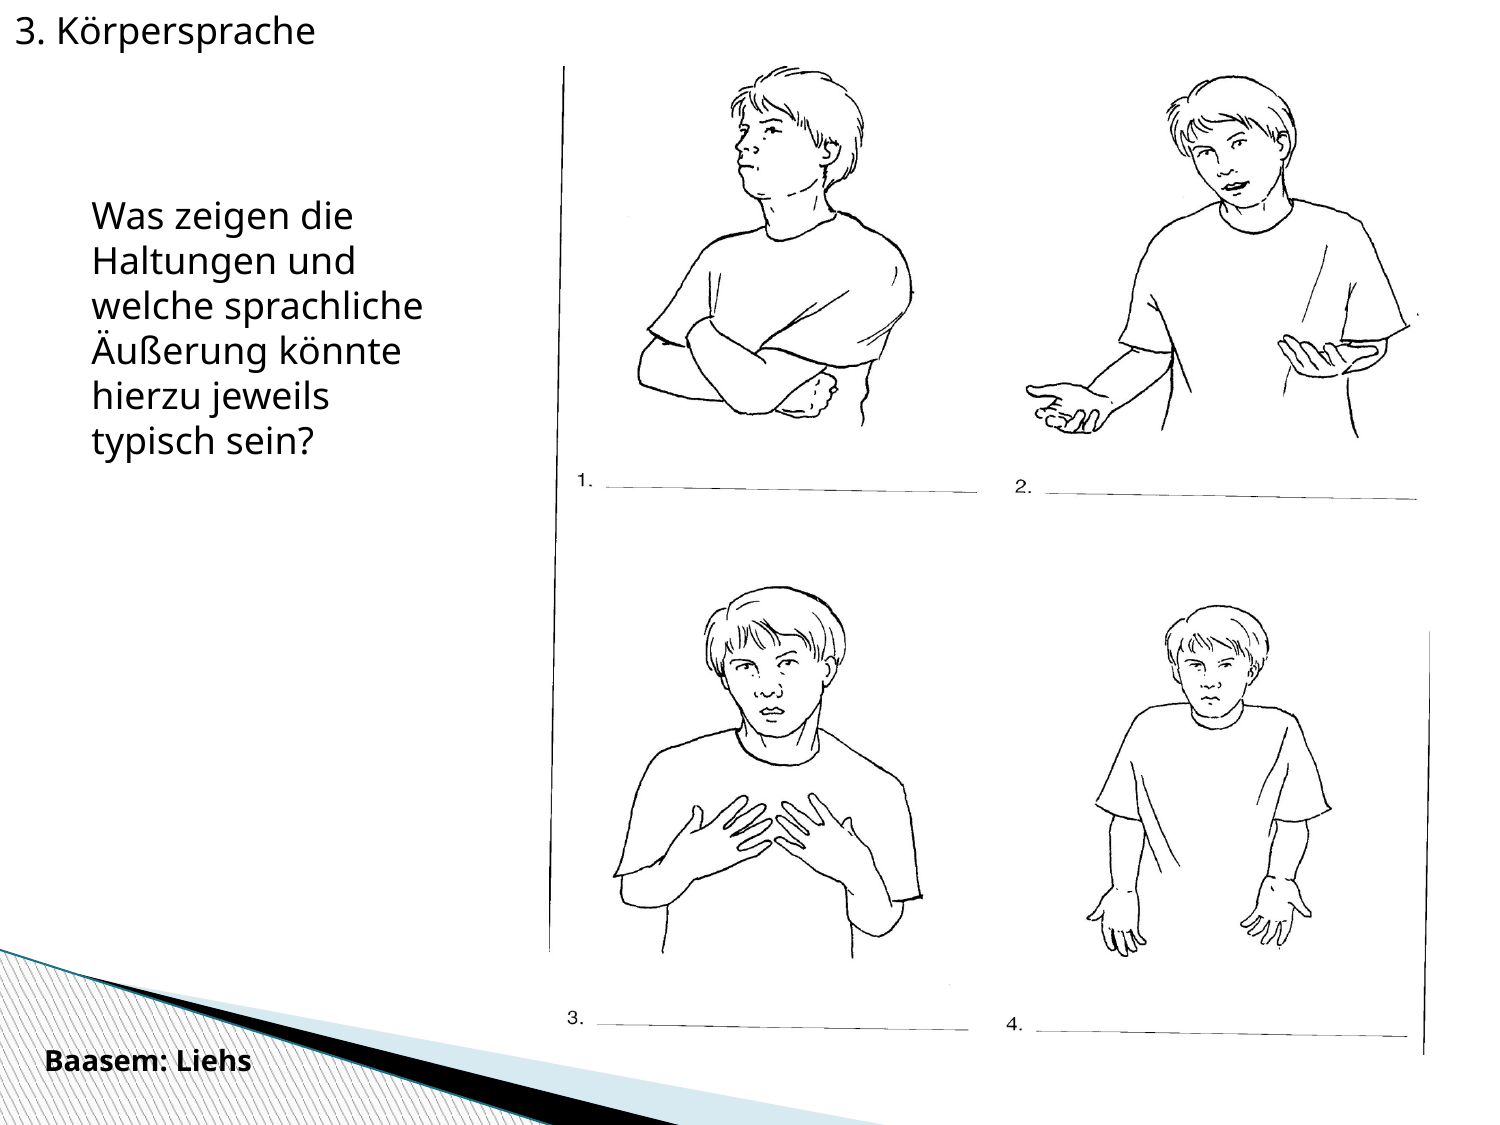

3. Körpersprache
Was zeigen die Haltungen und welche sprachliche Äußerung könnte hierzu jeweils typisch sein?
Baasem: Liehs